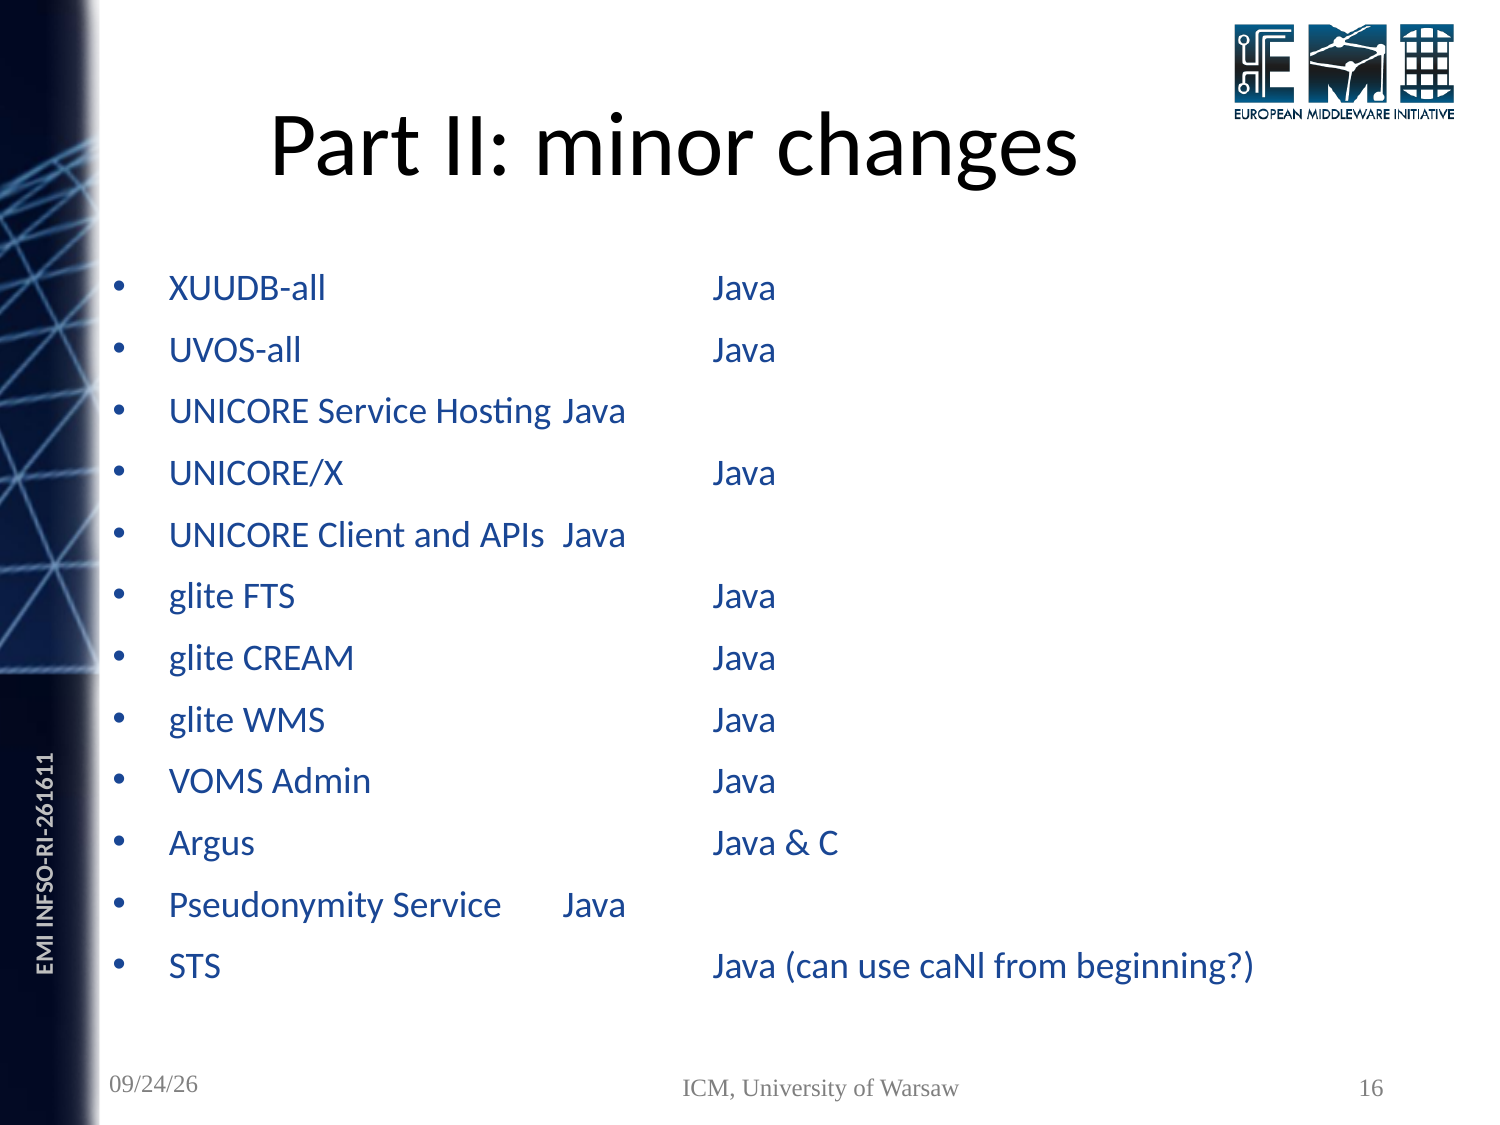

# Part II: minor changes
XUUDB-all			Java
UVOS-all			Java
UNICORE Service Hosting 	Java
UNICORE/X			Java
UNICORE Client and APIs	Java
glite FTS			Java
glite CREAM			Java
glite WMS			Java
VOMS Admin			Java
Argus 			Java & C
Pseudonymity Service	Java
STS				Java (can use caNl from beginning?)
16